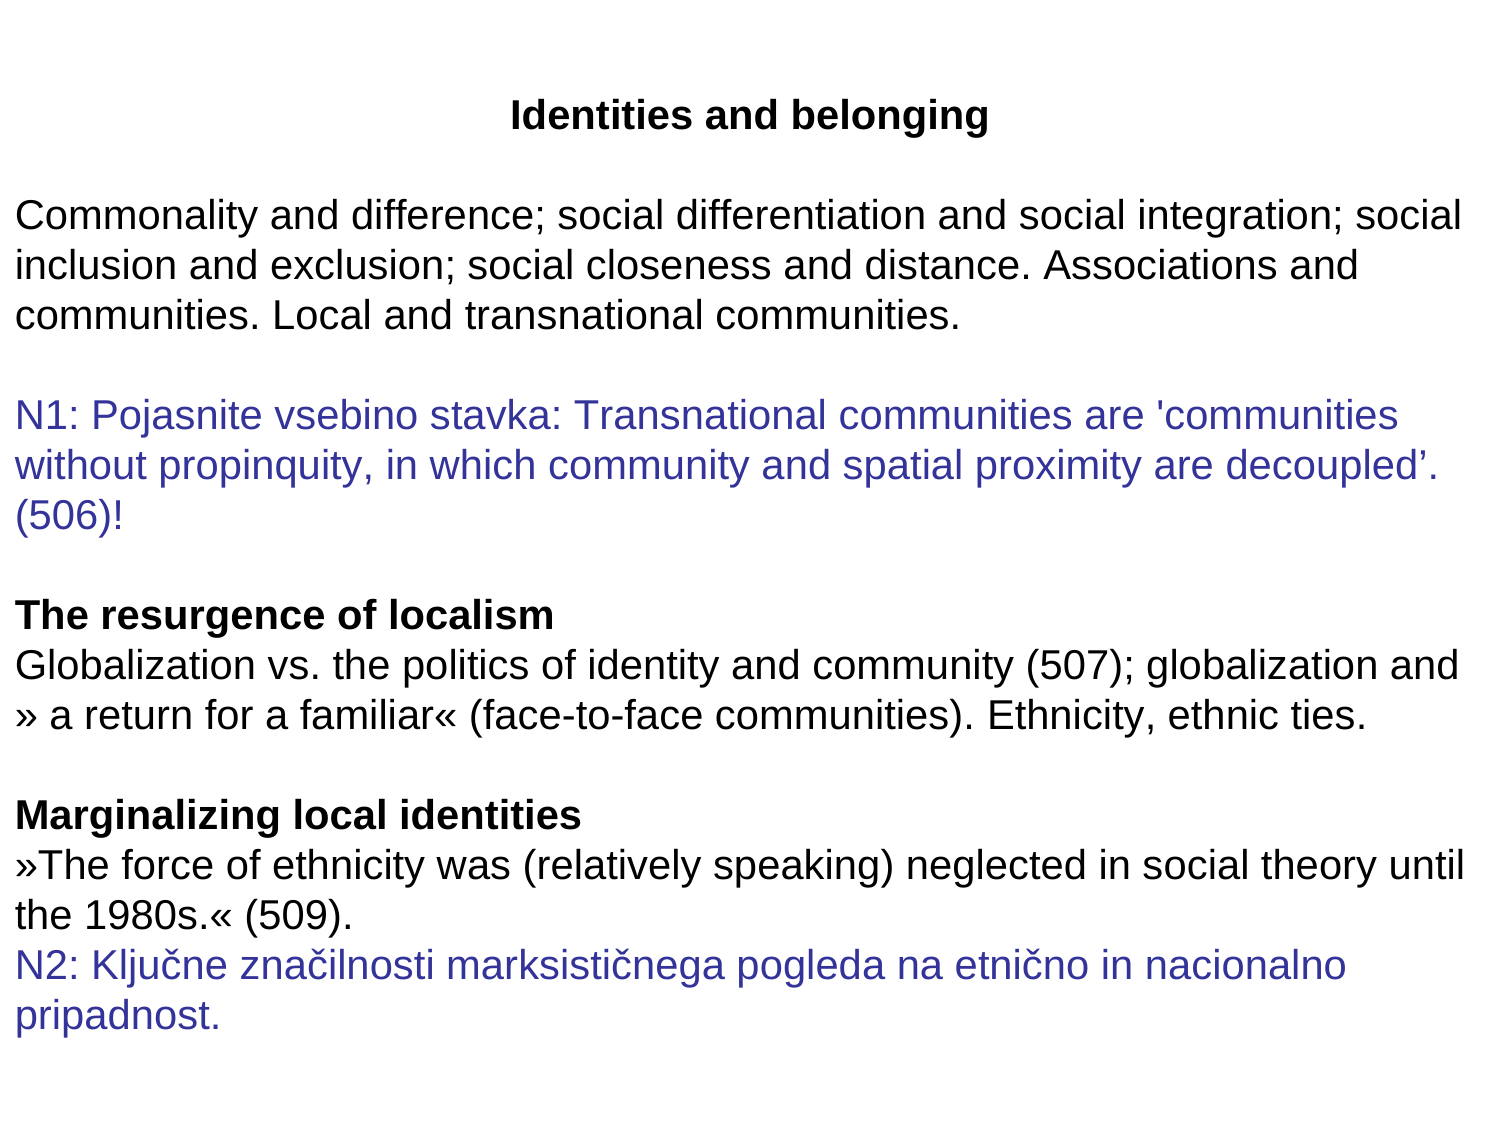

Identities and belonging
Commonality and difference; social differentiation and social integration; social inclusion and exclusion; social closeness and distance. Associations and communities. Local and transnational communities.
N1: Pojasnite vsebino stavka: Transnational communities are 'communities without propinquity, in which community and spatial proximity are decoupled’. (506)!
The resurgence of localism
Globalization vs. the politics of identity and community (507); globalization and » a return for a familiar« (face-to-face communities). Ethnicity, ethnic ties.
Marginalizing local identities
»The force of ethnicity was (relatively speaking) neglected in social theory until the 1980s.« (509).
N2: Ključne značilnosti marksističnega pogleda na etnično in nacionalno pripadnost.